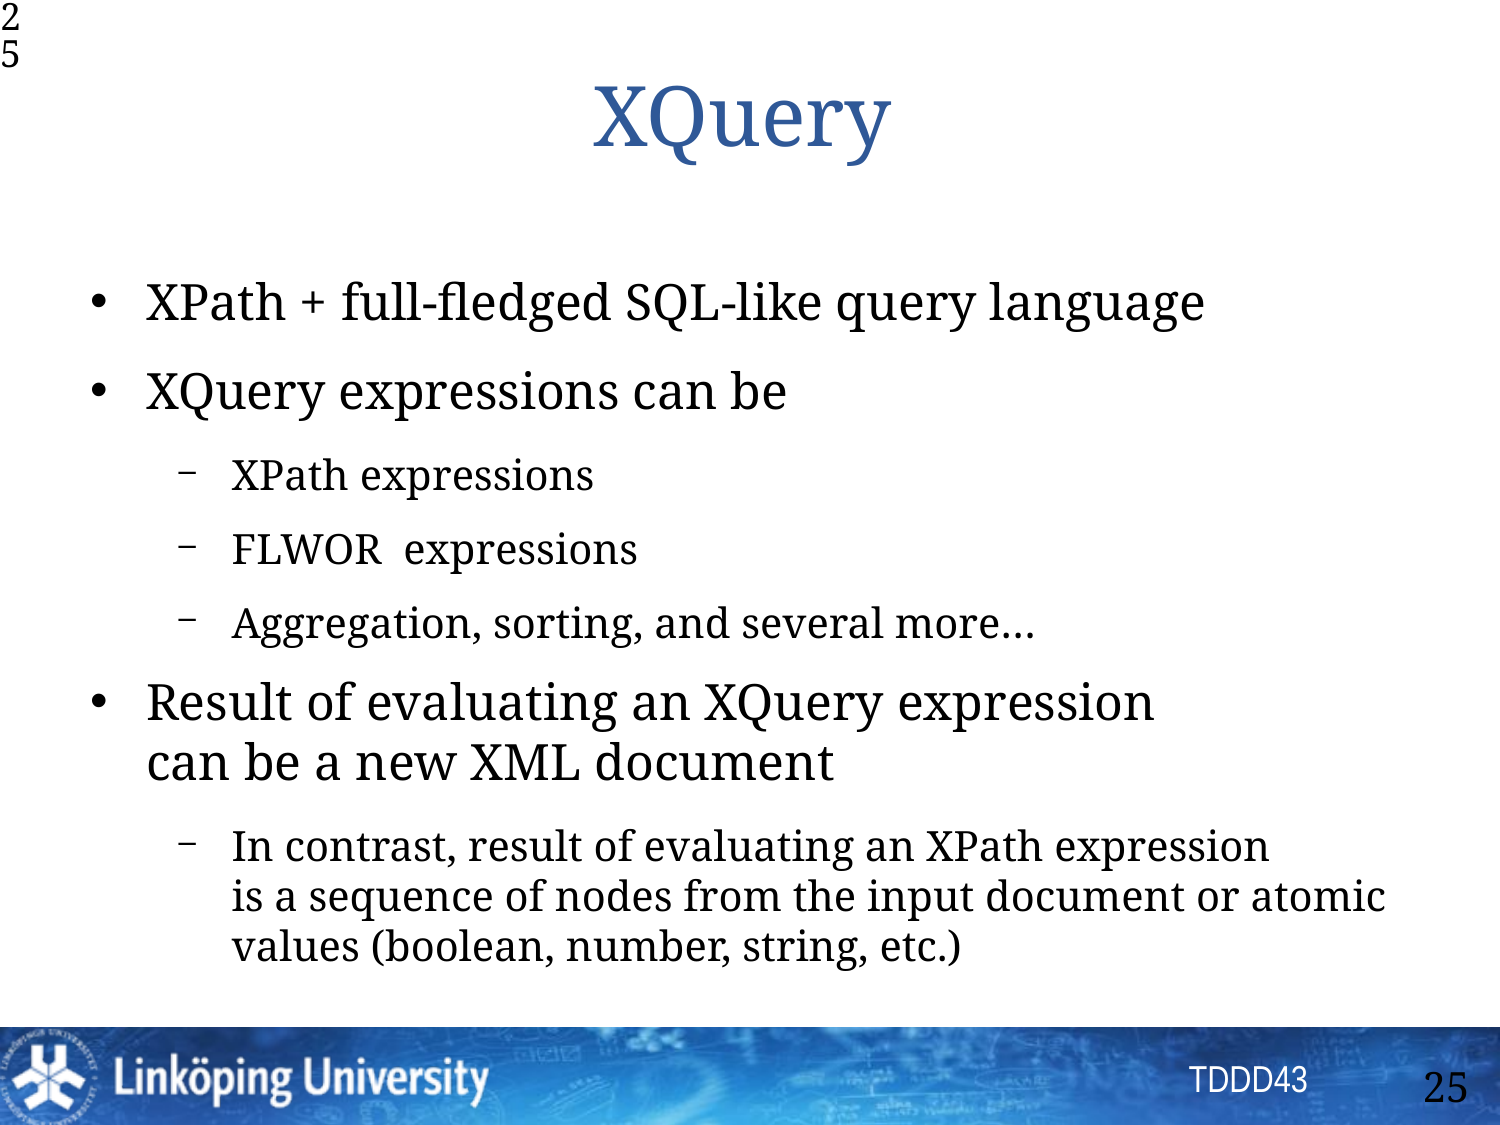

# XQuery
XPath + full-fledged SQL-like query language
XQuery expressions can be
XPath expressions
FLWOR expressions
Aggregation, sorting, and several more…
Result of evaluating an XQuery expression
can be a new XML document
In contrast, result of evaluating an XPath expression
is a sequence of nodes from the input document or atomic values (boolean, number, string, etc.)